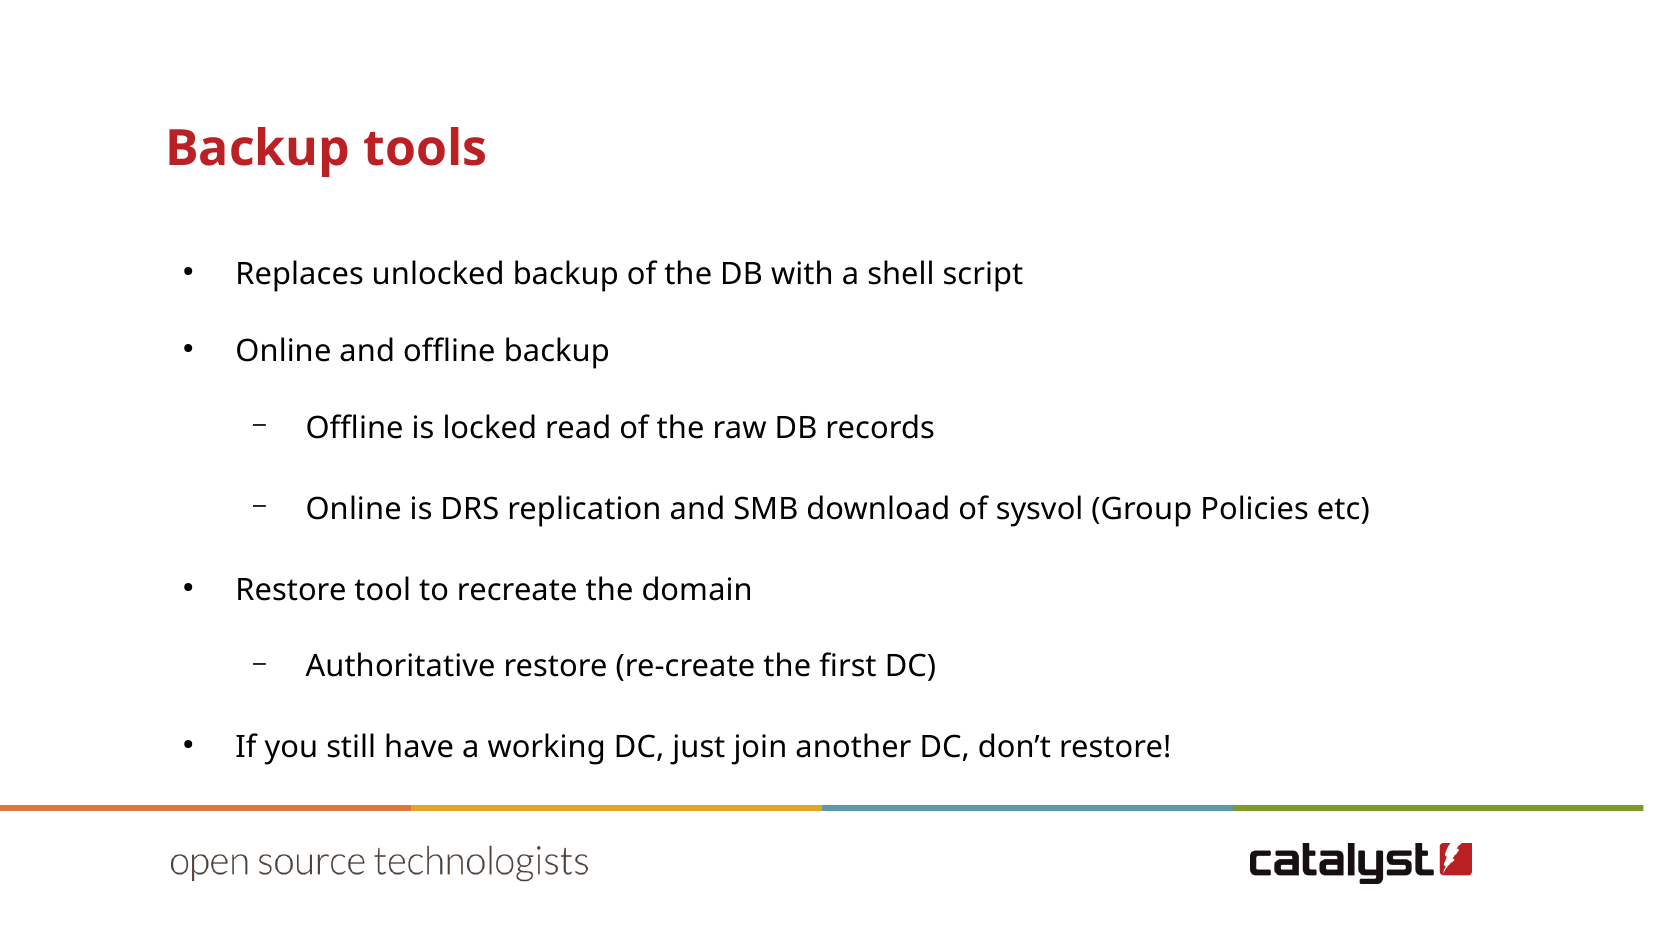

# Backup tools
Replaces unlocked backup of the DB with a shell script
Online and offline backup
Offline is locked read of the raw DB records
Online is DRS replication and SMB download of sysvol (Group Policies etc)
Restore tool to recreate the domain
Authoritative restore (re-create the first DC)
If you still have a working DC, just join another DC, don’t restore!